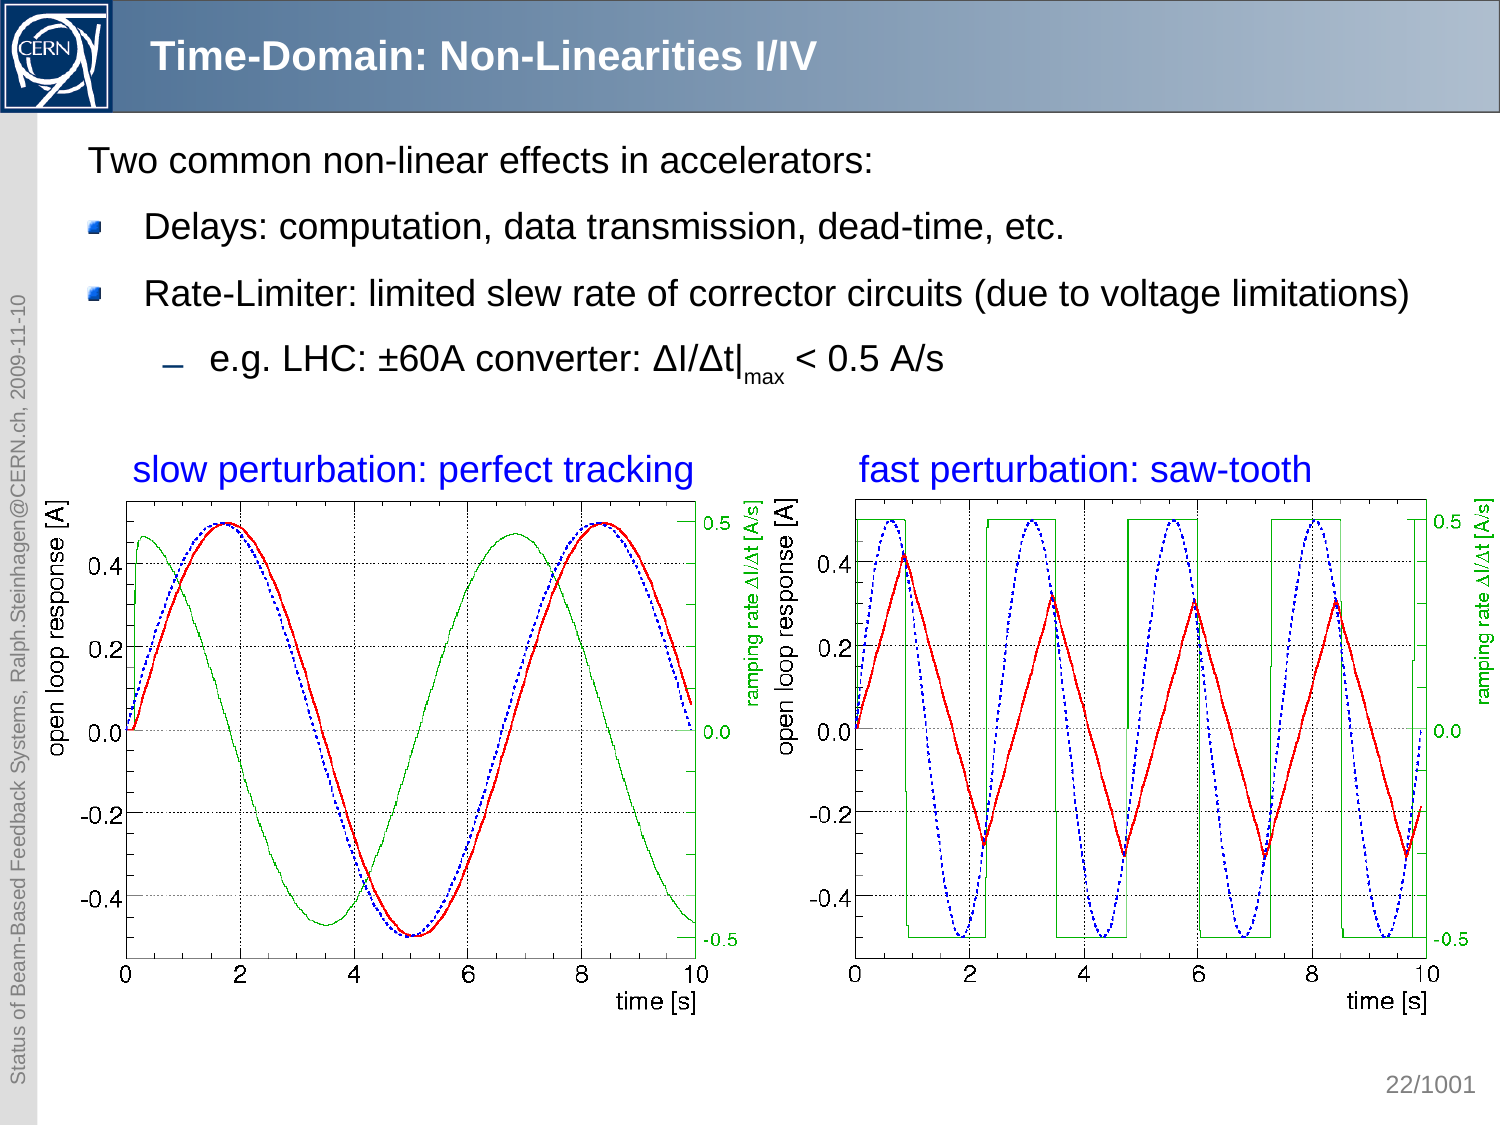

# Time-Domain: Non-Linearities I/IV
Two common non-linear effects in accelerators:
Delays: computation, data transmission, dead-time, etc.
Rate-Limiter: limited slew rate of corrector circuits (due to voltage limitations)
e.g. LHC: ±60A converter: ΔI/Δt|max < 0.5 A/s
slow perturbation: perfect tracking
fast perturbation: saw-tooth